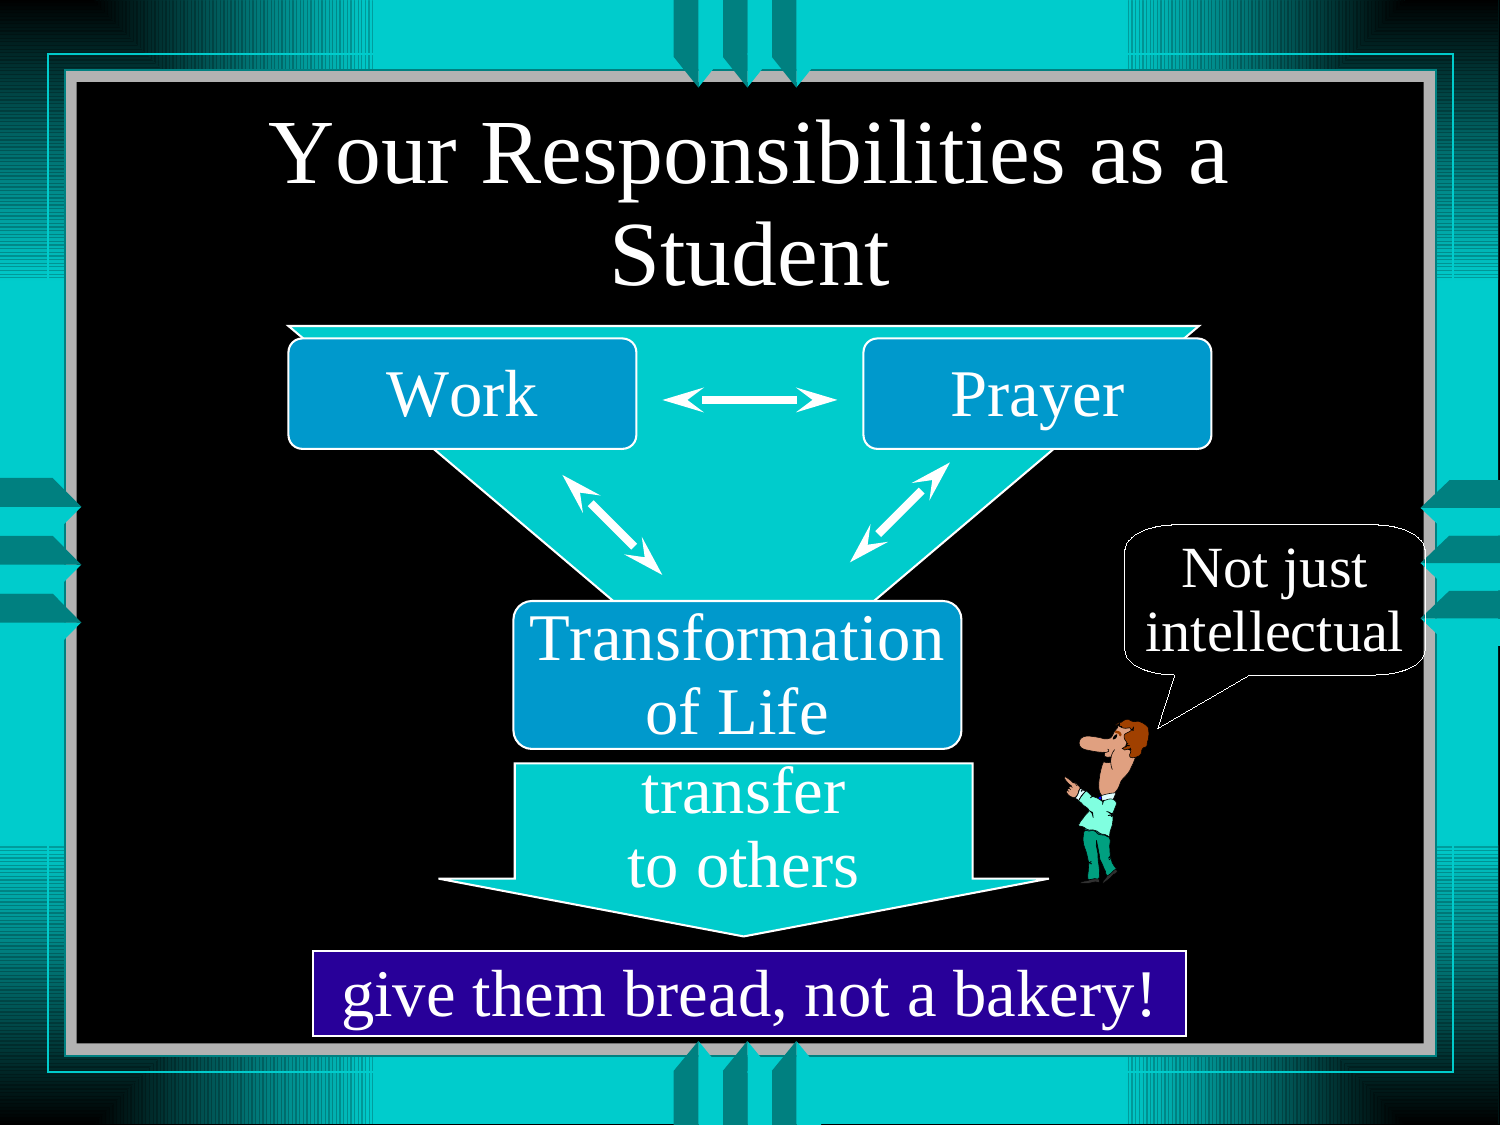

# Your Responsibilities as a Student
Work
Prayer
Not just
intellectual
Transformation
of Life
transfer
to others
give them bread, not a bakery!